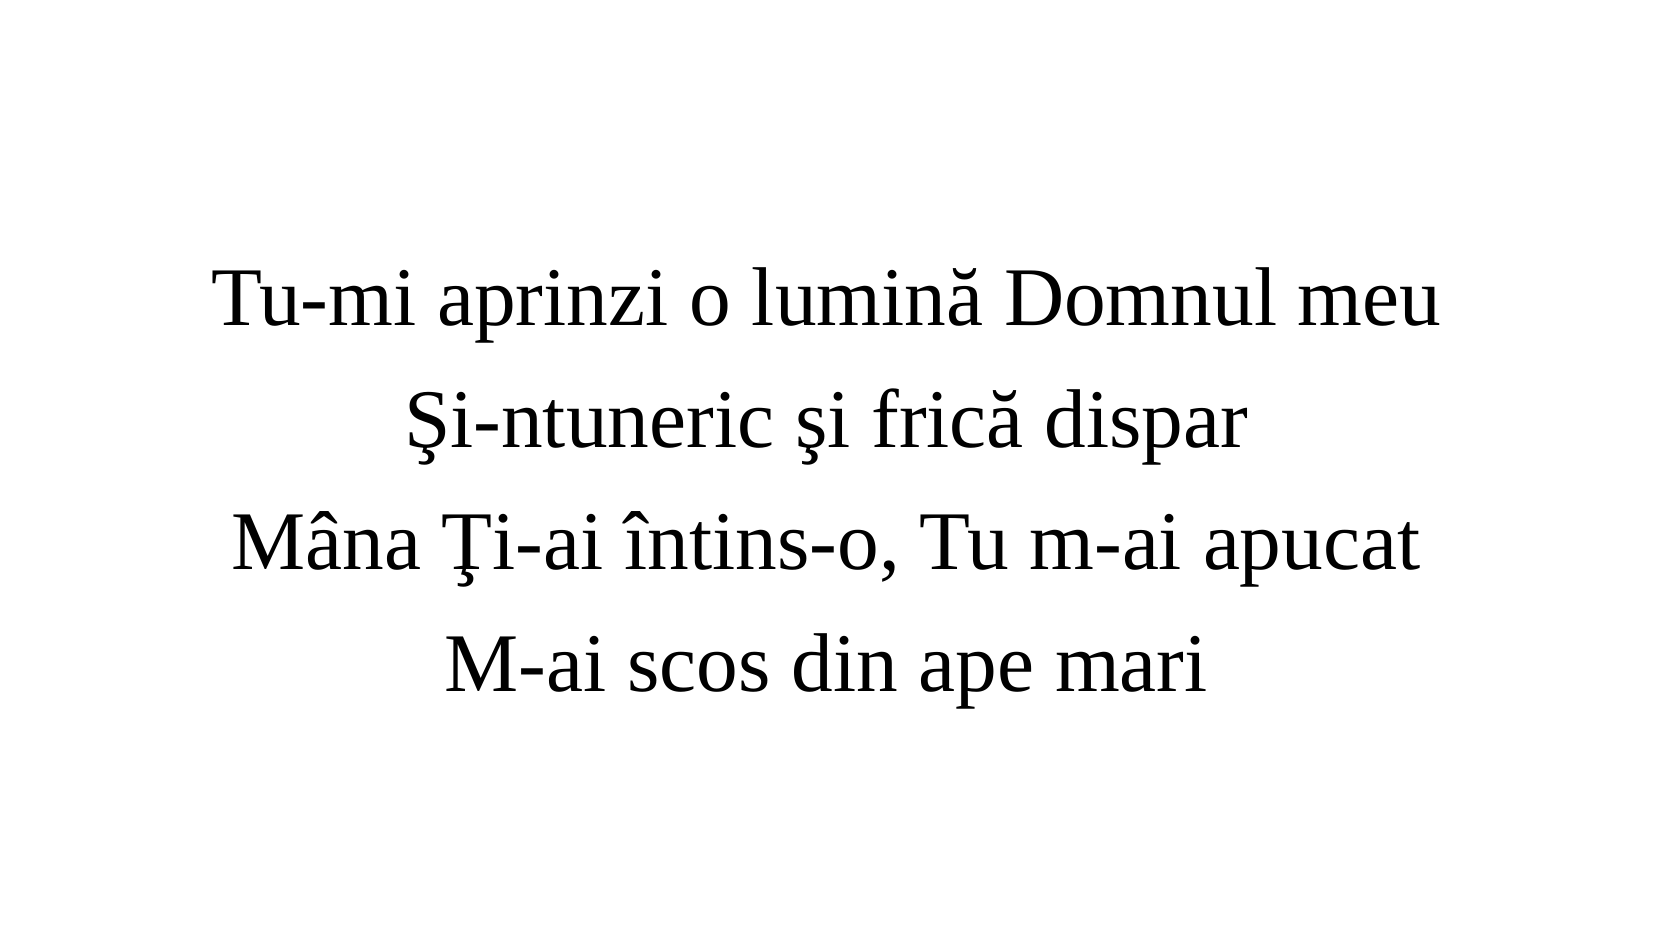

# Tu-mi aprinzi o lumină Domnul meu
Şi-ntuneric şi frică dispar
Mâna Ţi-ai întins-o, Tu m-ai apucat
M-ai scos din ape mari